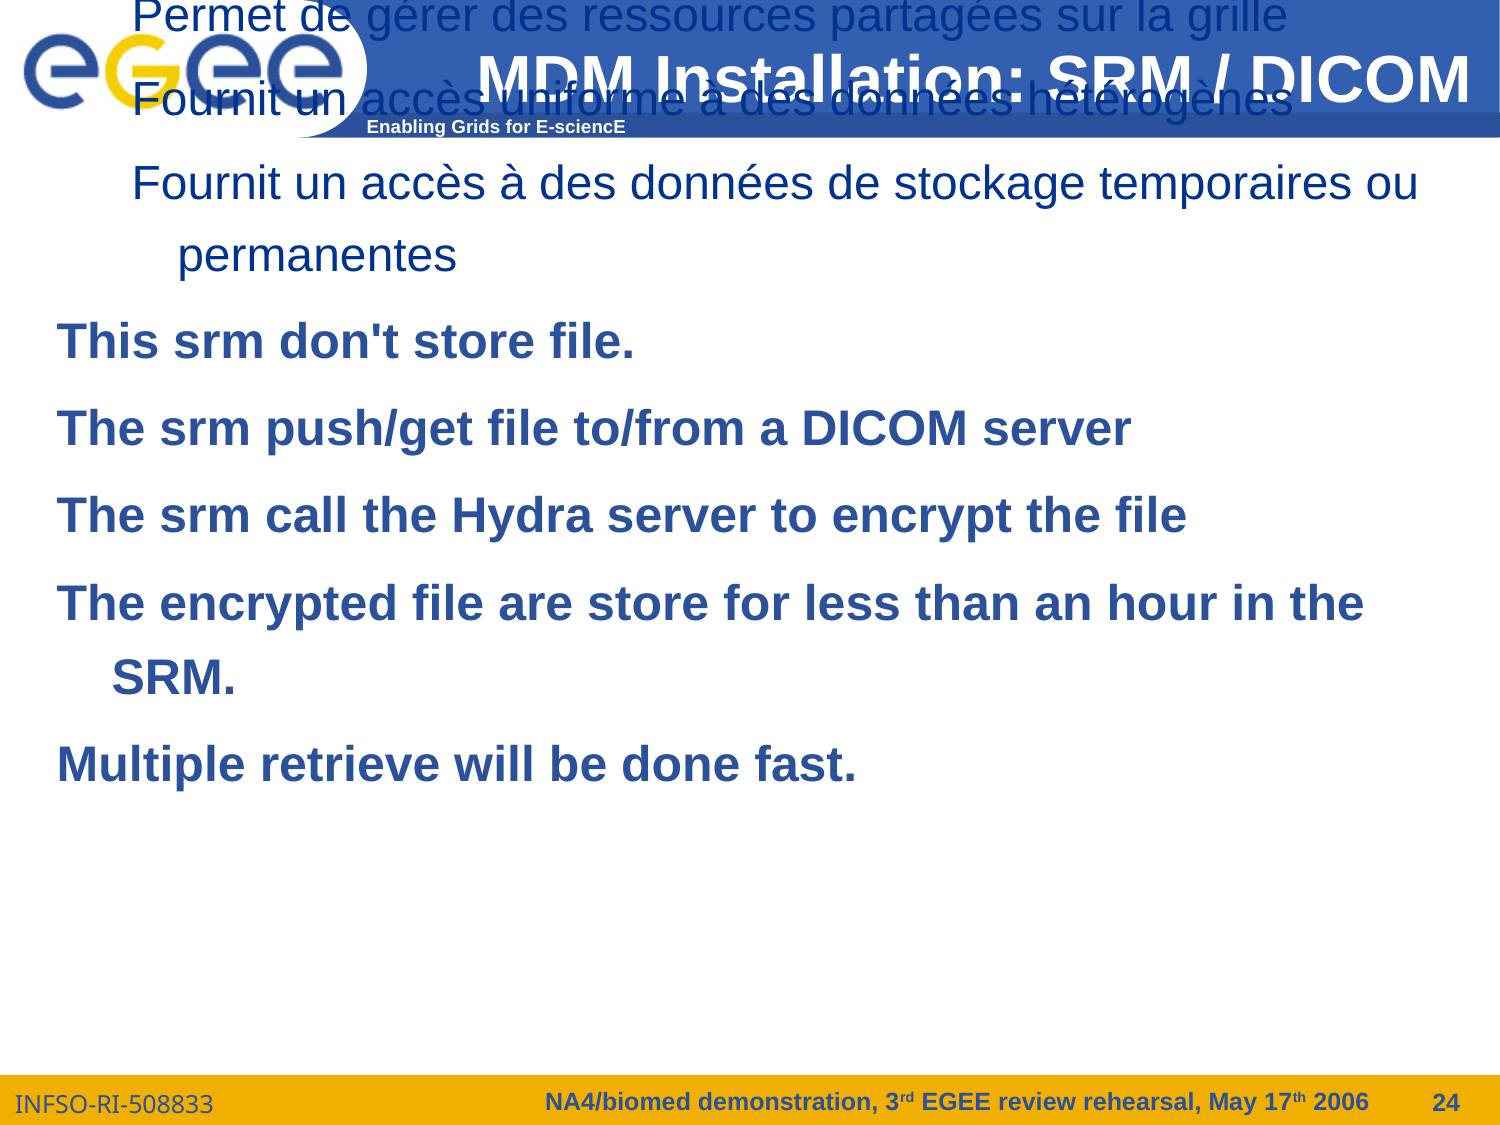

Very big job done by Daniel Jouvenot
SRM : Storage Resource ManagerLe Management des données EGEE : Interface standard SRM (Storage Resource Manager)
Permet de gérer des ressources partagées sur la grille
Fournit un accès uniforme à des données hétérogènes
Fournit un accès à des données de stockage temporaires ou permanentes
This srm don't store file.
The srm push/get file to/from a DICOM server
The srm call the Hydra server to encrypt the file
The encrypted file are store for less than an hour in the SRM.
Multiple retrieve will be done fast.
# MDM Installation: SRM / DICOM